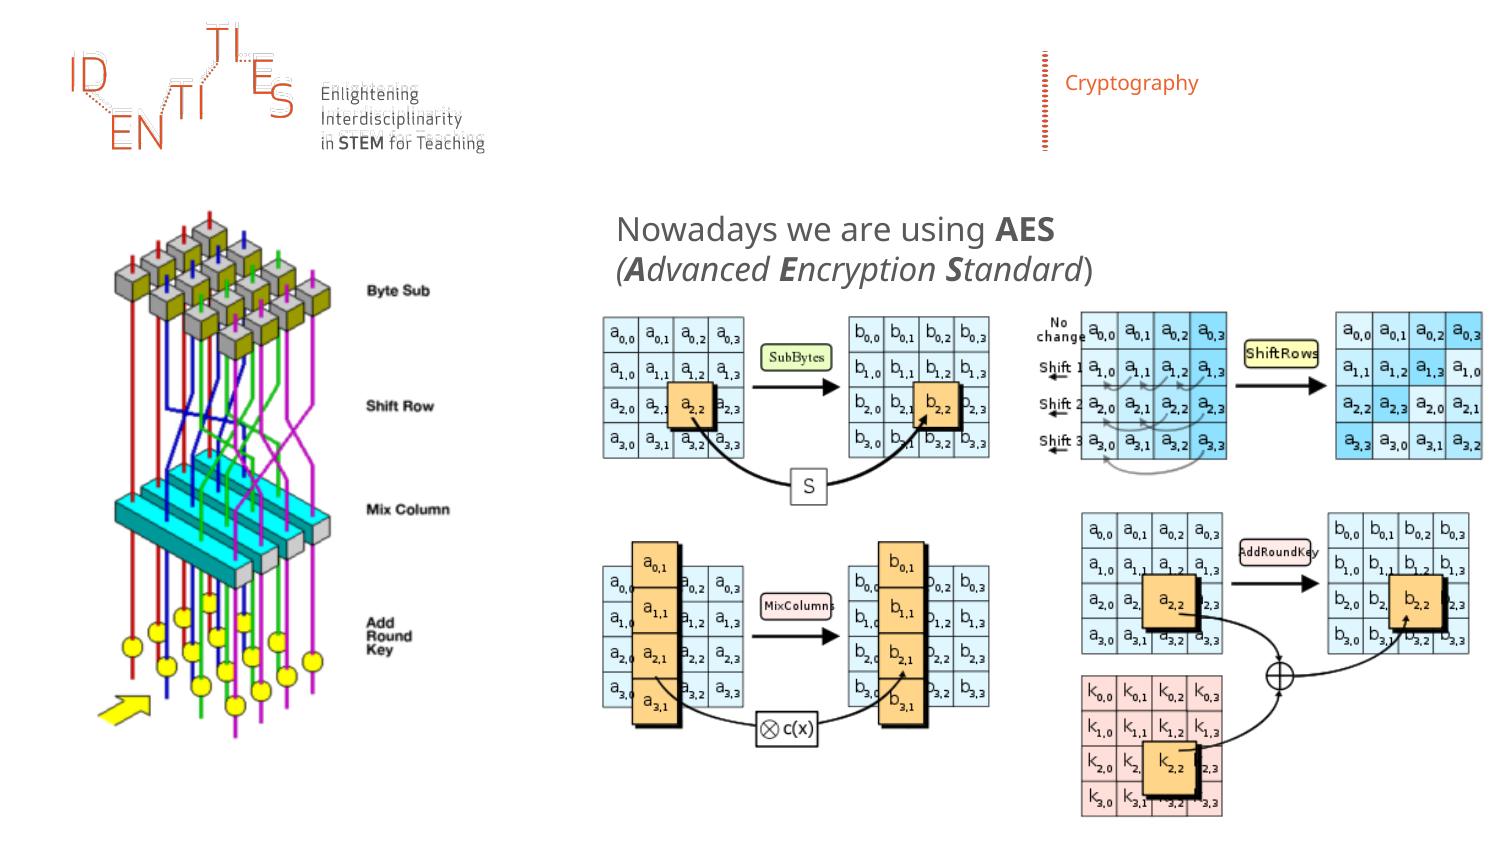

Cryptography
Nowadays we are using AES
(Advanced Encryption Standard)